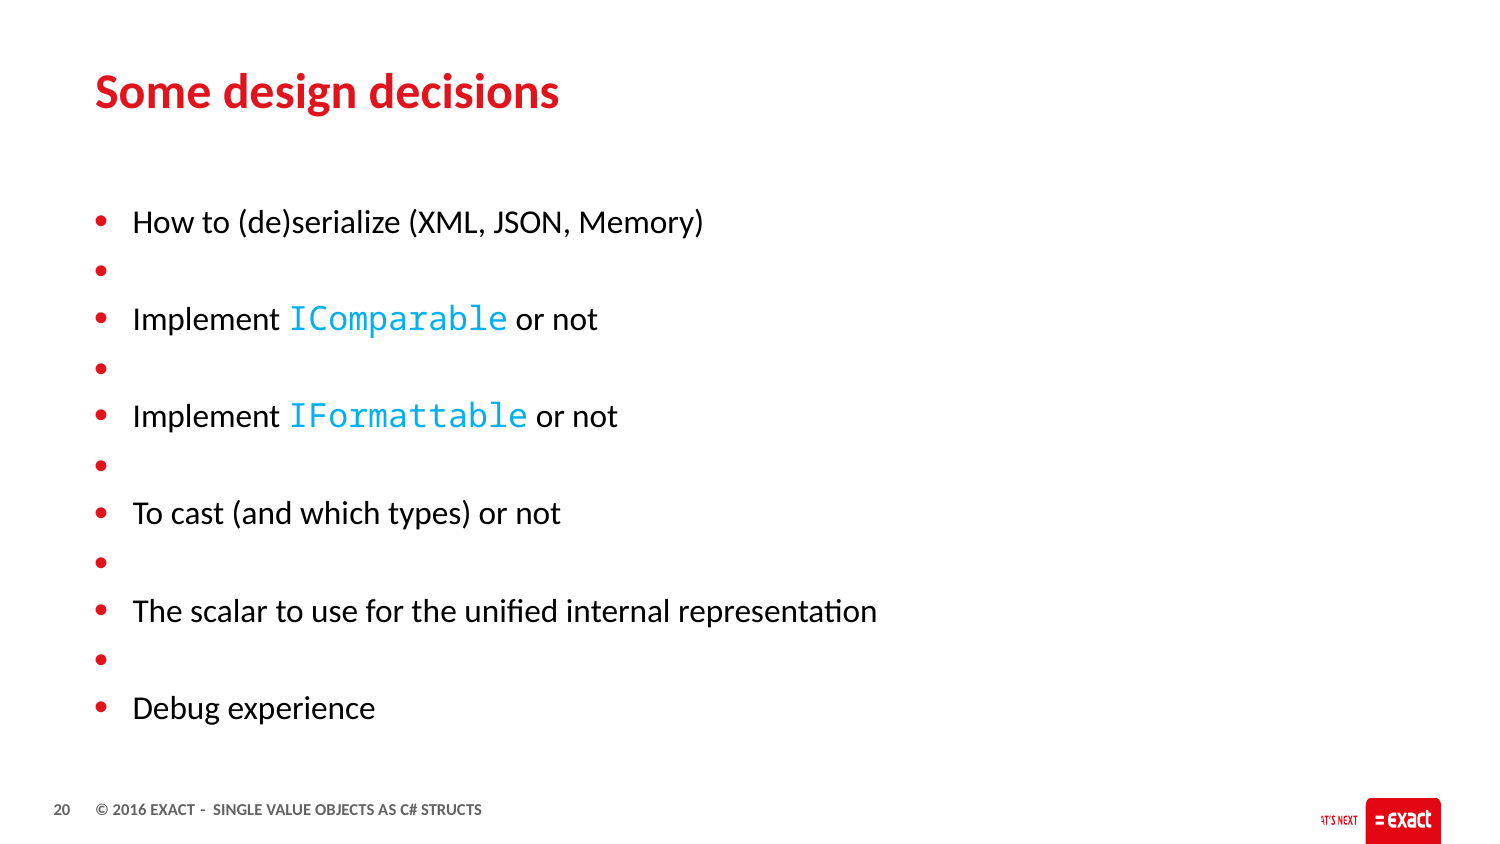

# Some design decisions
How to (de)serialize (XML, JSON, Memory)
Implement IComparable or not
Implement IFormattable or not
To cast (and which types) or not
The scalar to use for the unified internal representation
Debug experience
- Single Value Objects as C# structs